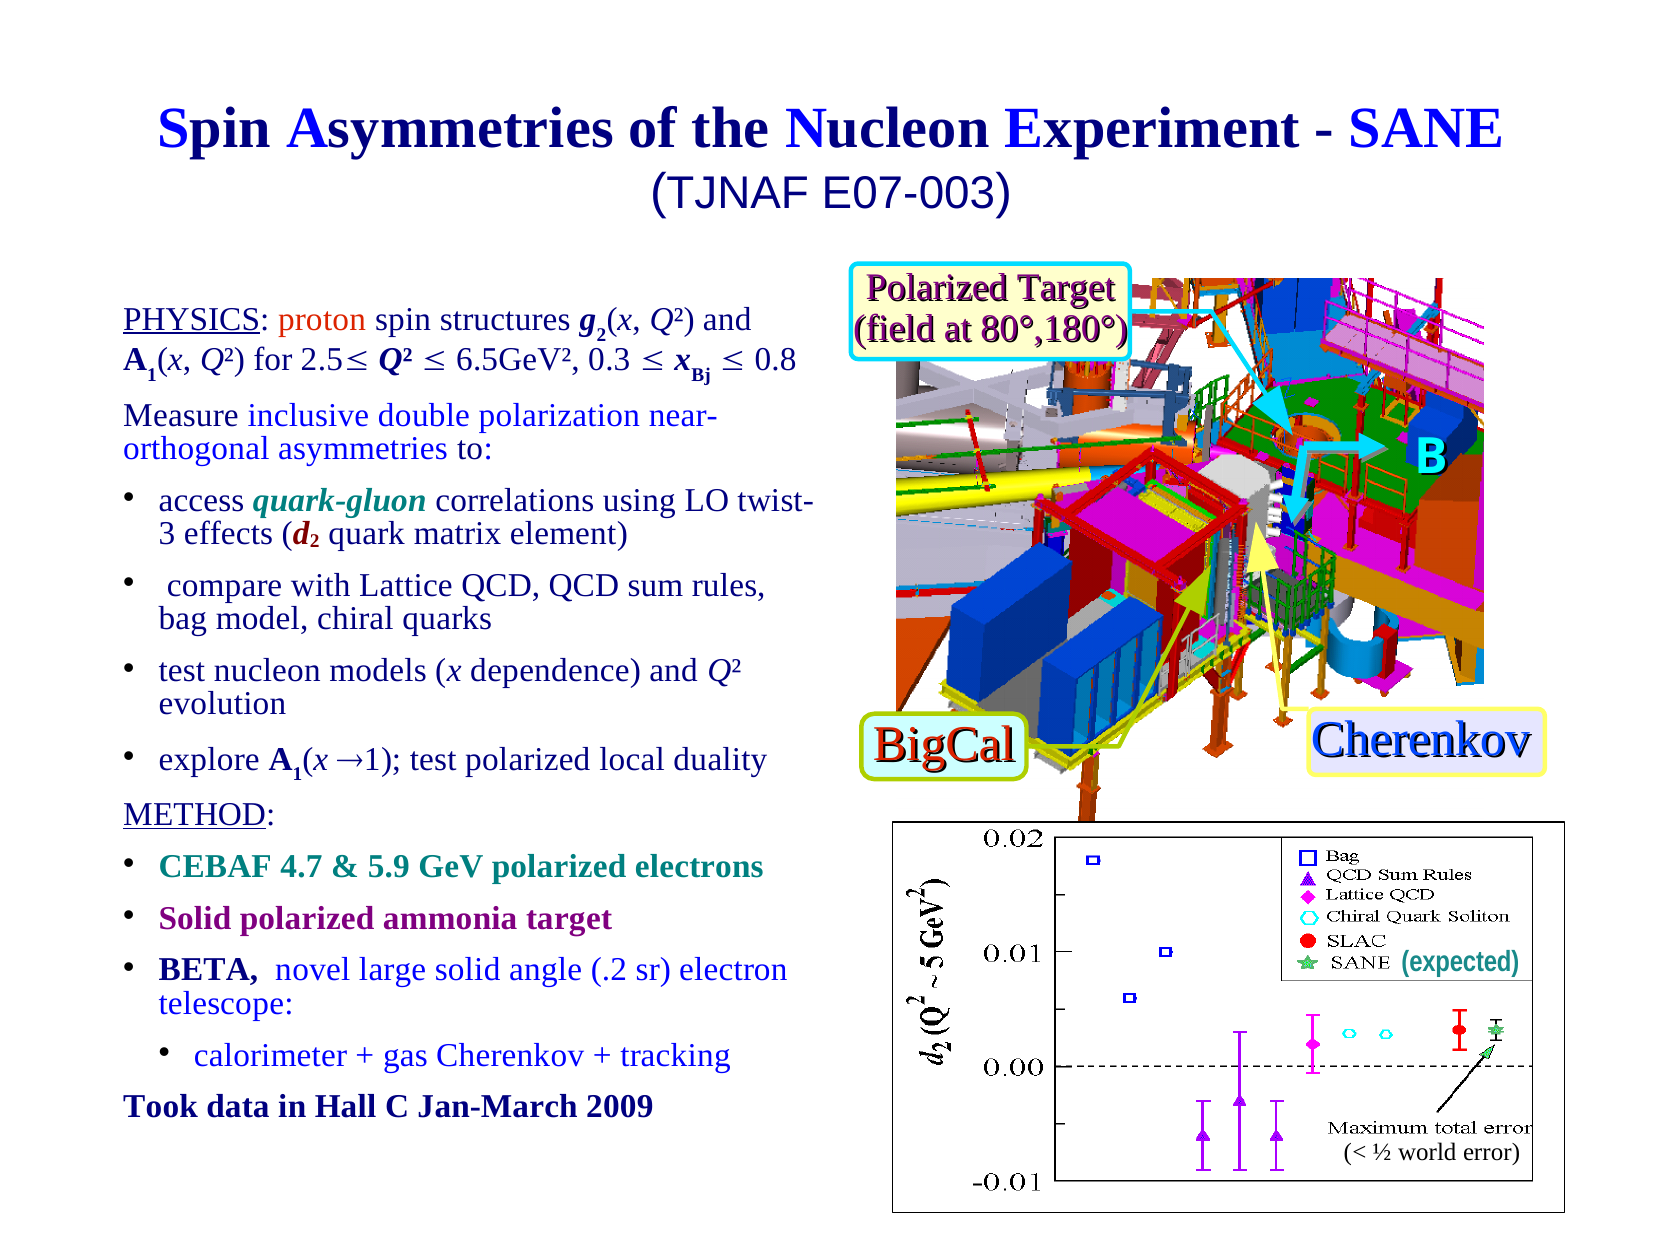

# Spin Asymmetries of the Nucleon Experiment - SANE (TJNAF E07-003)‏
PHYSICS: proton spin structures g2(x, Q²) and A1(x, Q²) for 2.5 Q²  6.5GeV², 0.3  xBj  0.8
Measure inclusive double polarization near-orthogonal asymmetries to:
access quark-gluon correlations using LO twist-3 effects (d2 quark matrix element)
 compare with Lattice QCD, QCD sum rules, bag model, chiral quarks
test nucleon models (x dependence) and Q² evolution
explore A1(x 1); test polarized local duality
METHOD:
CEBAF 4.7 & 5.9 GeV polarized electrons
Solid polarized ammonia target
BETA, novel large solid angle (.2 sr) electron telescope:
calorimeter + gas Cherenkov + tracking
Took data in Hall C Jan-March 2009
B
(expected)‏
(< ½ world error)‏